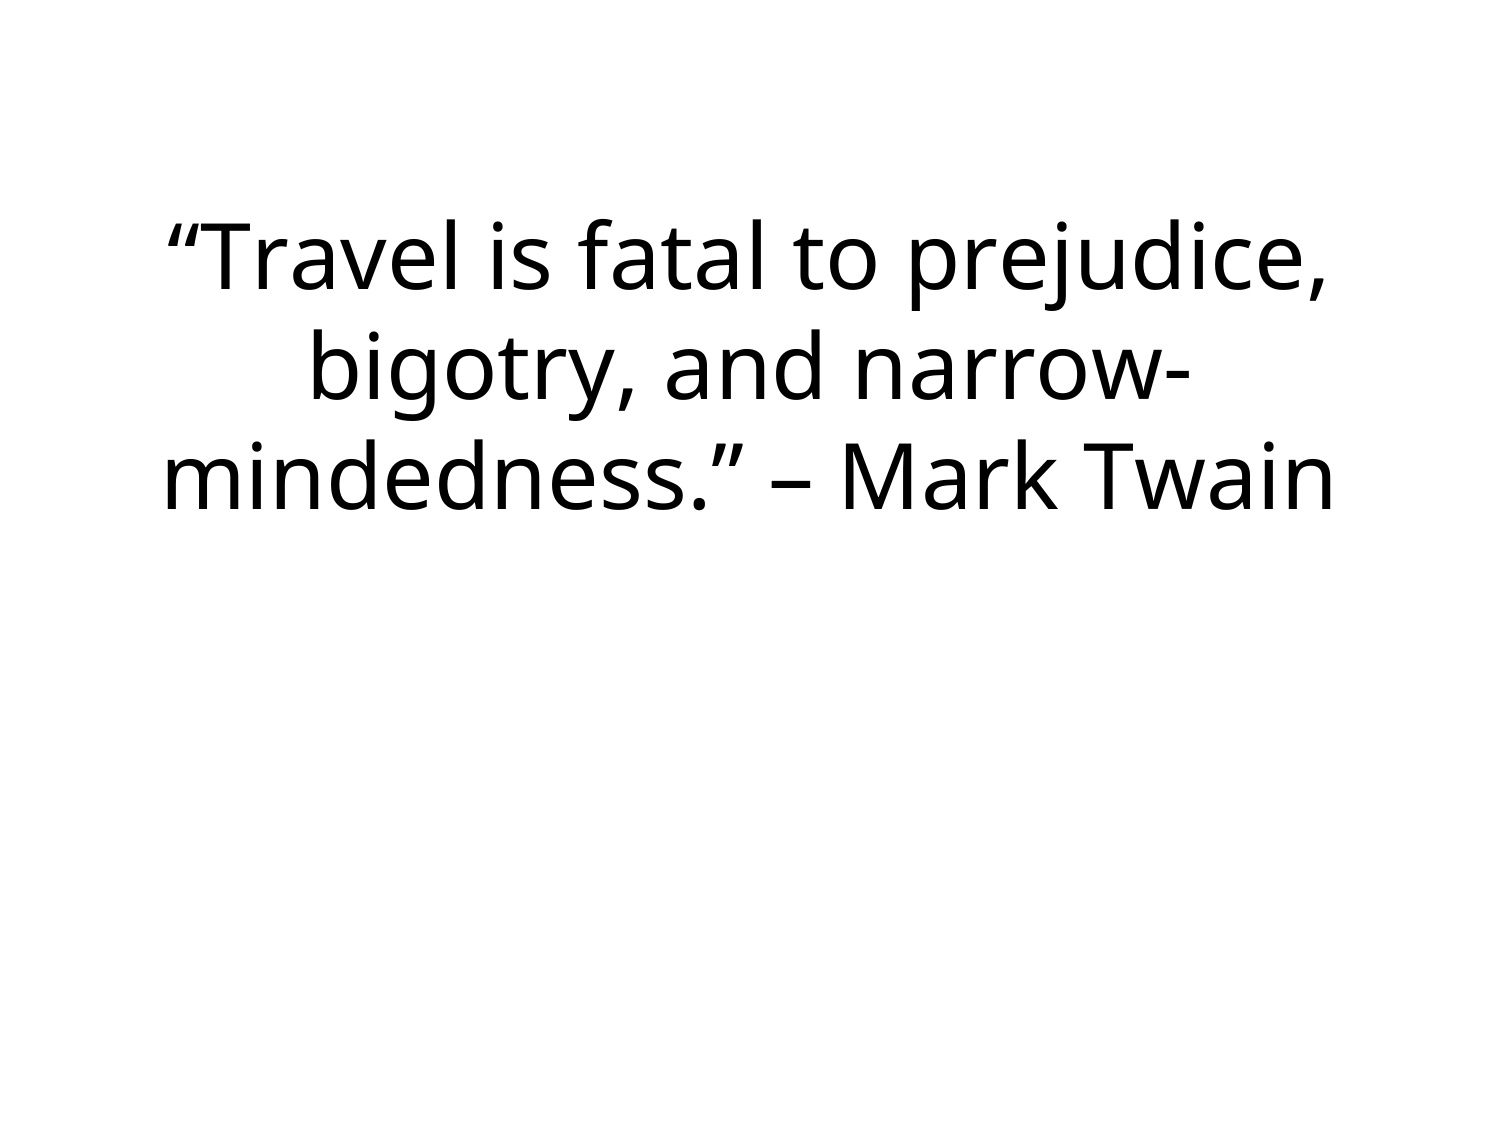

# “Travel is fatal to prejudice, bigotry, and narrow-mindedness.” – Mark Twain